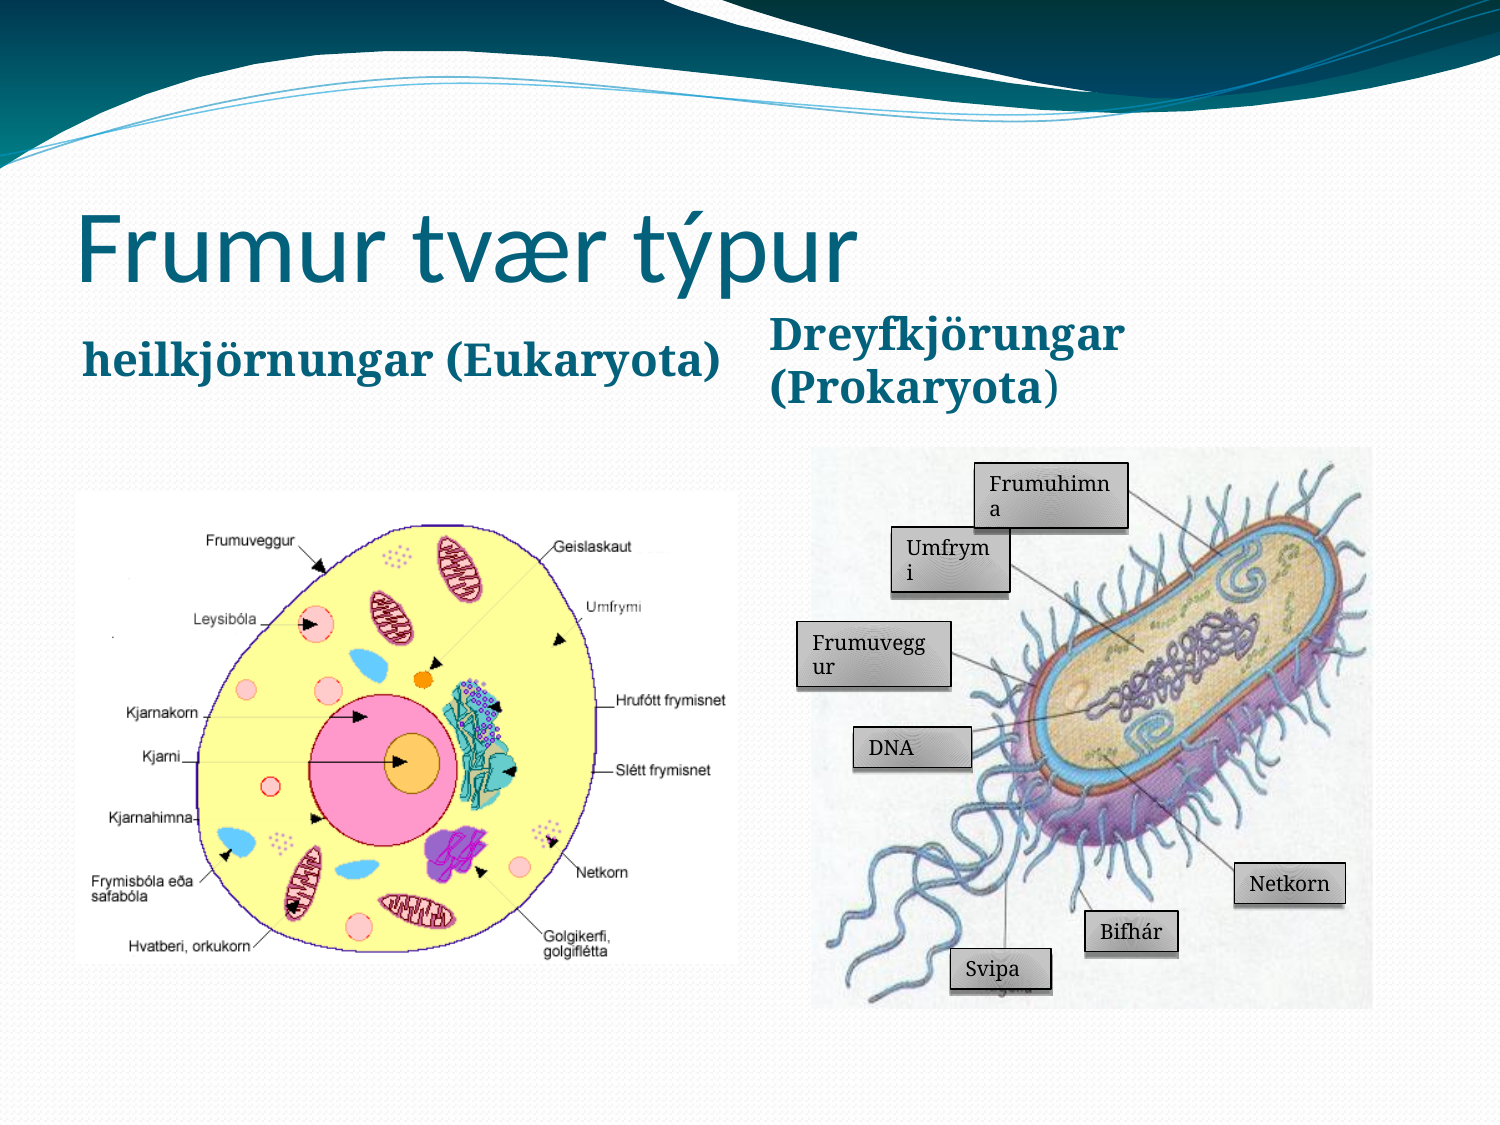

# Frumur tvær týpur
heilkjörnungar (Eukaryota)
Dreyfkjörungar (Prokaryota)
Frumuhimna
Umfrymi
Frumuveggur
DNA
Netkorn
Bifhár
Svipa